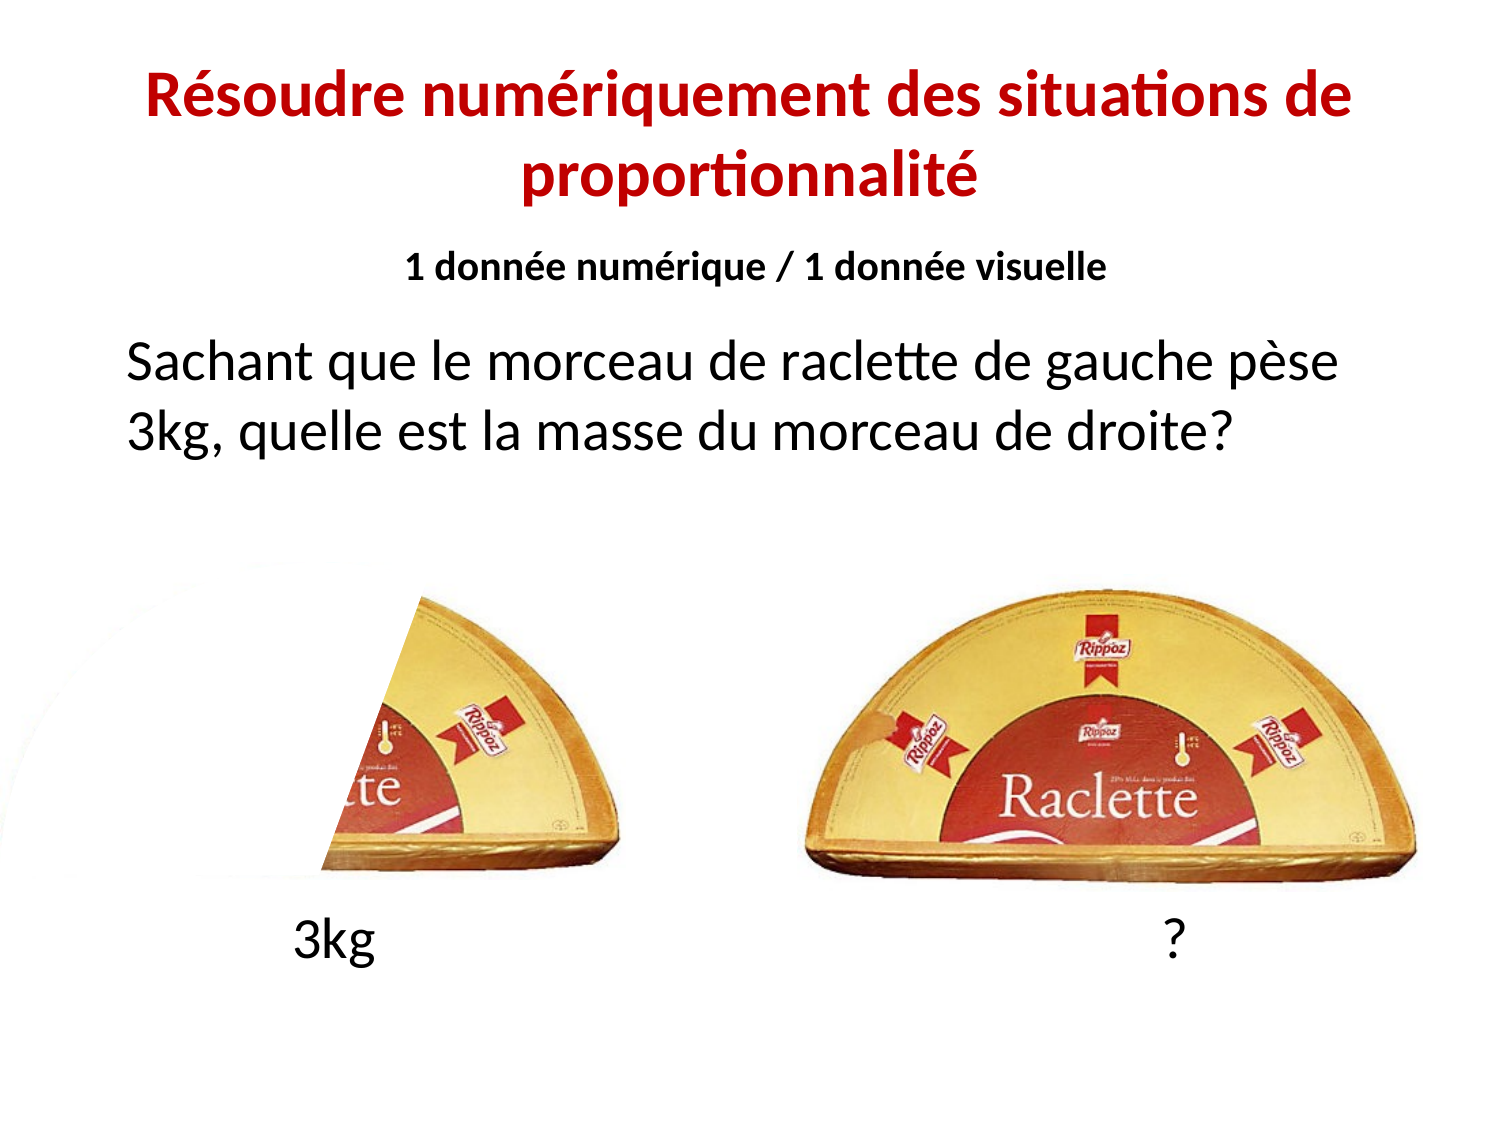

Résoudre numériquement des situations de proportionnalité
1 donnée numérique / 1 donnée visuelle
Sachant que le morceau de raclette de gauche pèse 3kg, quelle est la masse du morceau de droite?
3kg
?